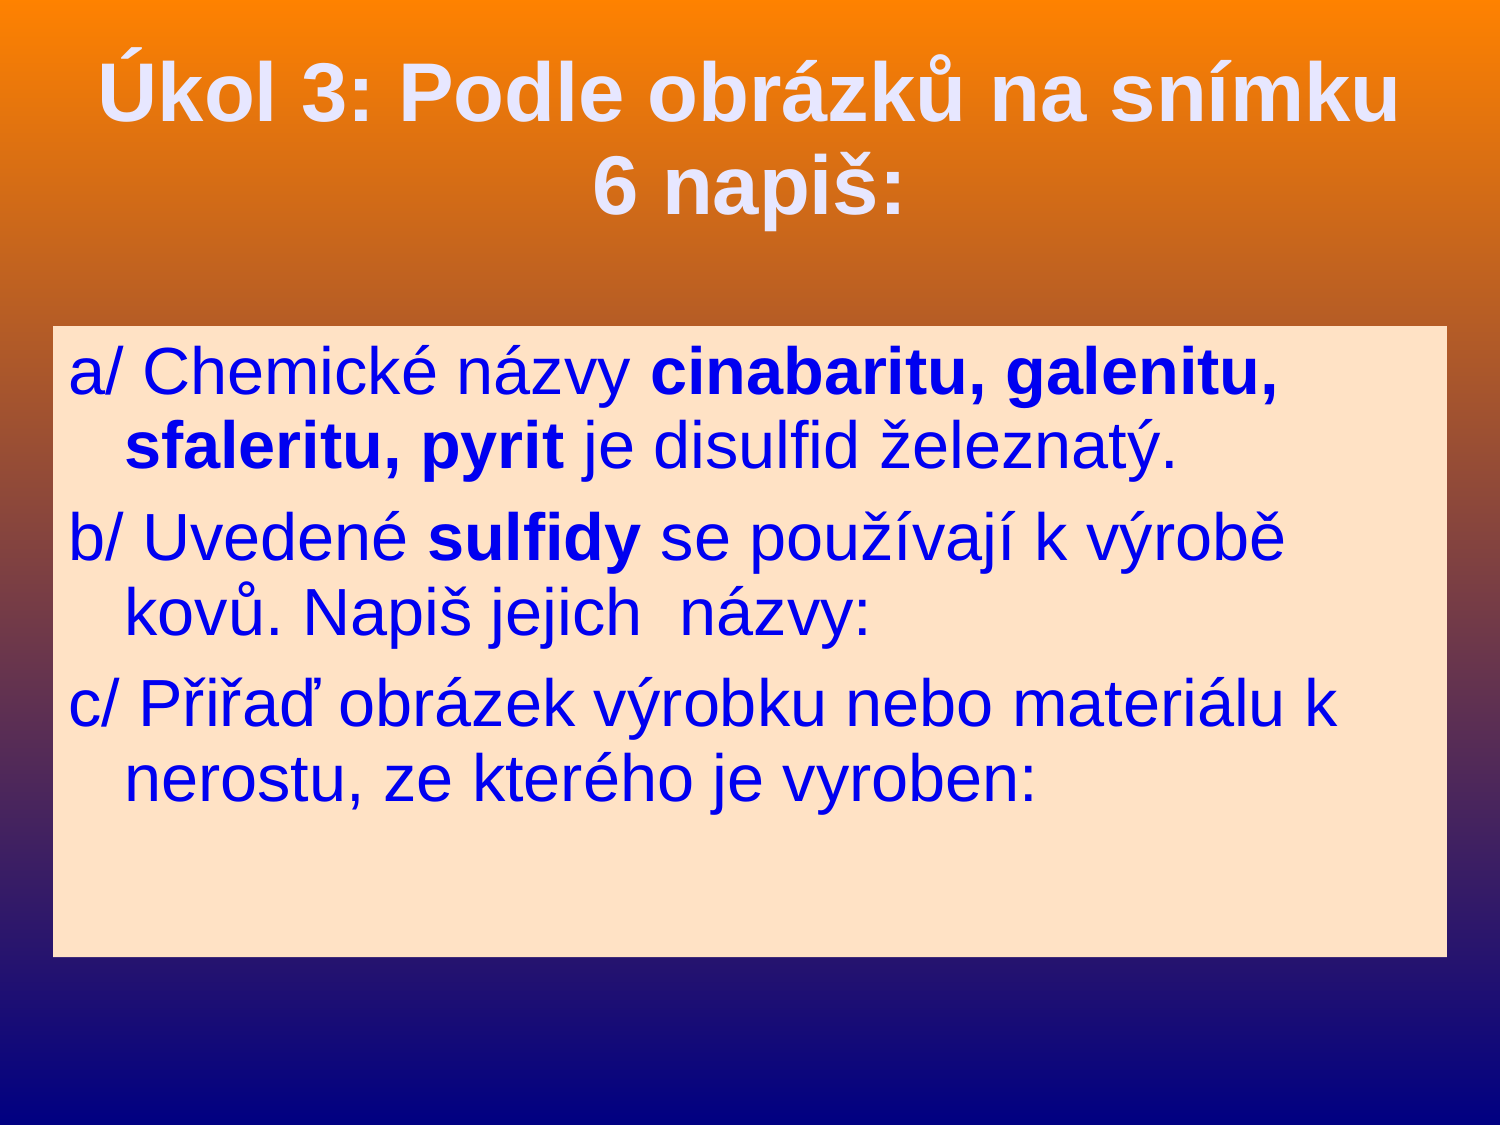

# Úkol 3: Podle obrázků na snímku 6 napiš:
a/ Chemické názvy cinabaritu, galenitu, sfaleritu, pyrit je disulfid železnatý.
b/ Uvedené sulfidy se používají k výrobě kovů. Napiš jejich názvy:
c/ Přiřaď obrázek výrobku nebo materiálu k nerostu, ze kterého je vyroben: